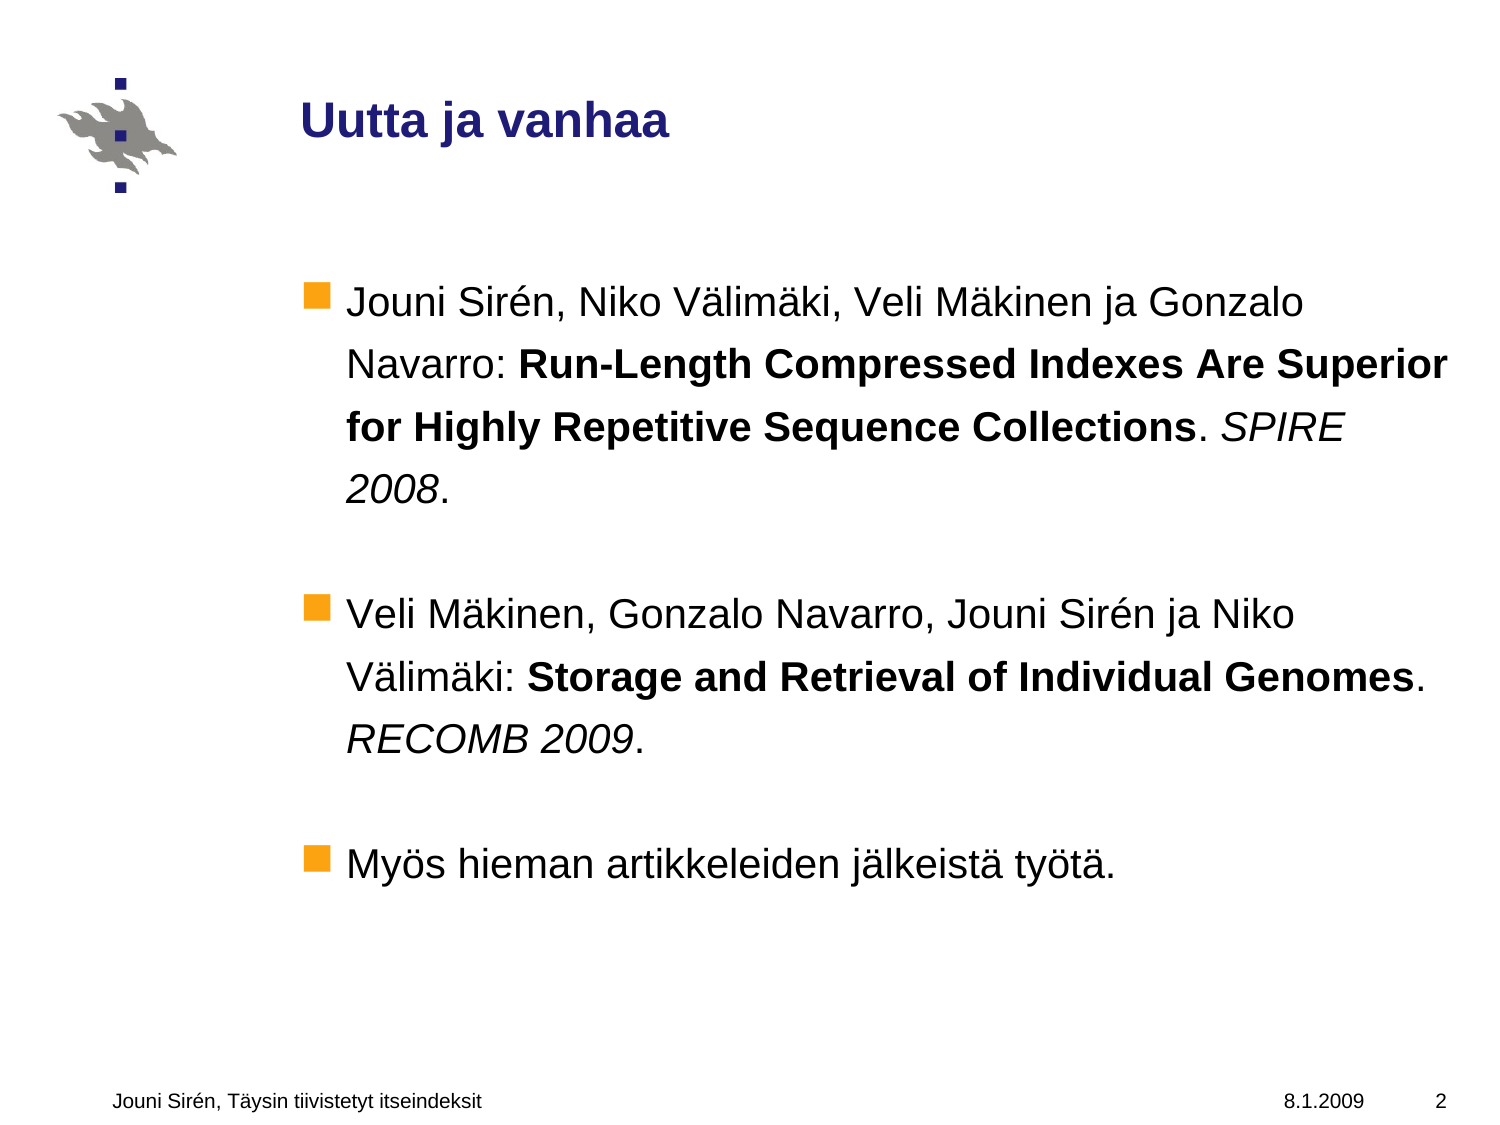

# Uutta ja vanhaa
Jouni Sirén, Niko Välimäki, Veli Mäkinen ja Gonzalo Navarro: Run-Length Compressed Indexes Are Superior for Highly Repetitive Sequence Collections. SPIRE 2008.
Veli Mäkinen, Gonzalo Navarro, Jouni Sirén ja Niko Välimäki: Storage and Retrieval of Individual Genomes. RECOMB 2009.
Myös hieman artikkeleiden jälkeistä työtä.
Jouni Sirén, Täysin tiivistetyt itseindeksit
8.1.2009
2